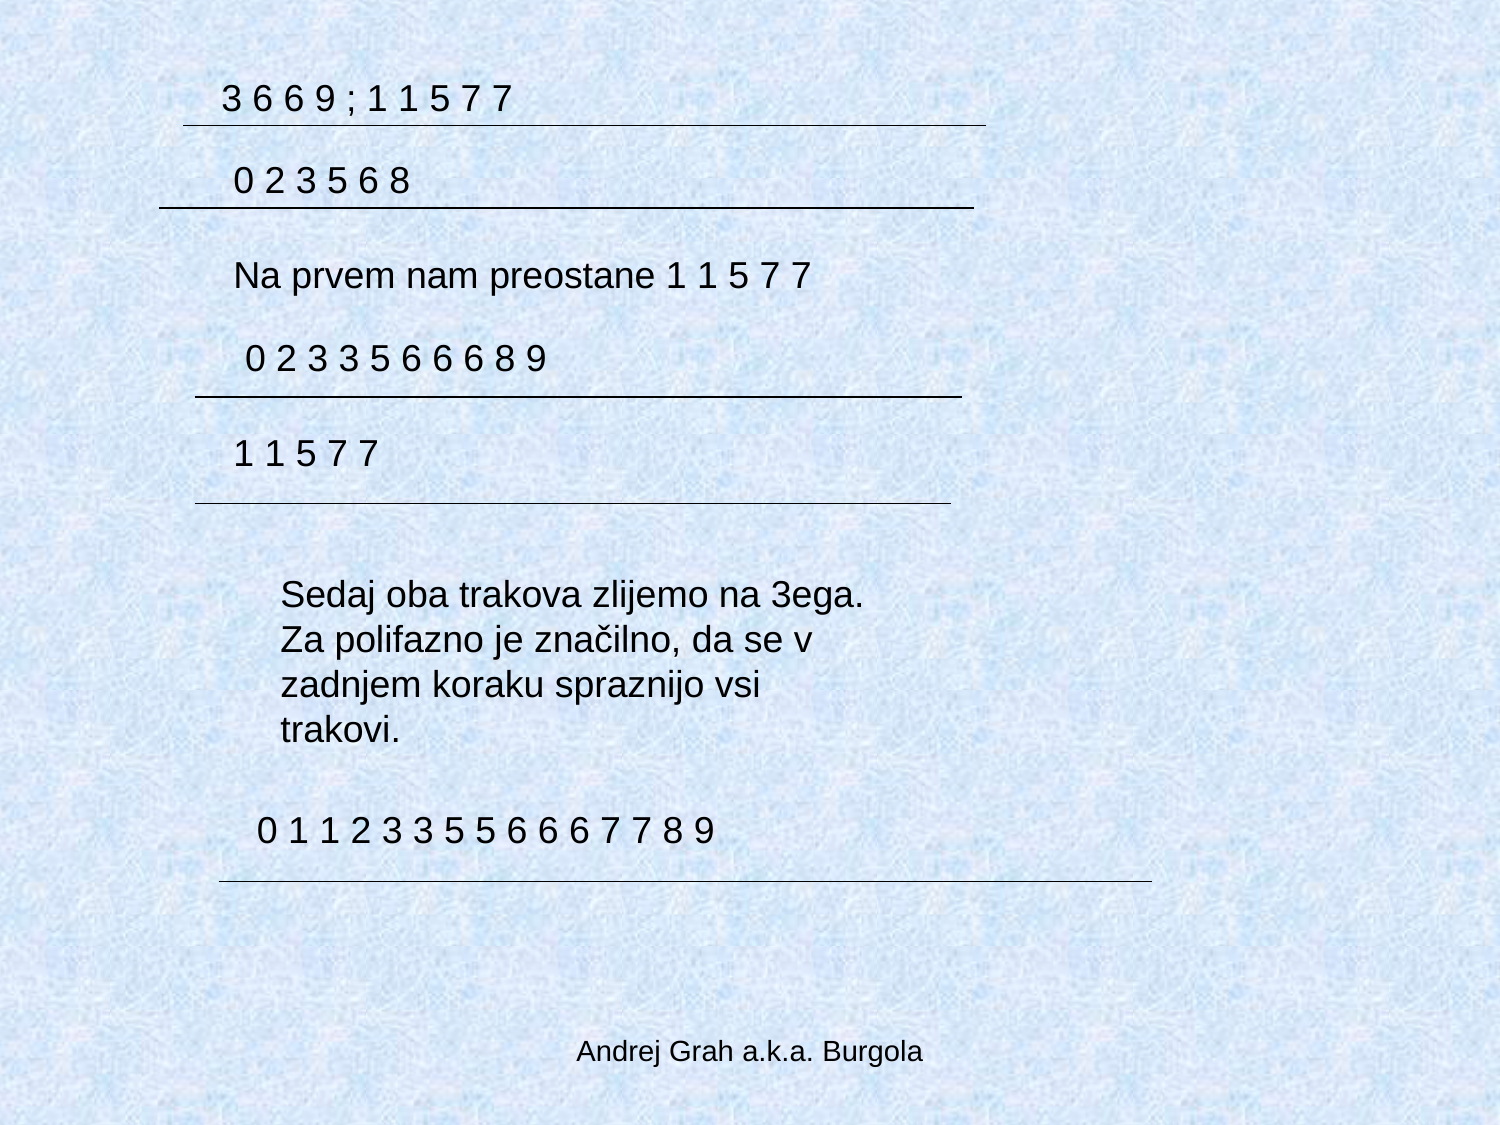

3 6 6 9 ; 1 1 5 7 7
0 2 3 5 6 8
Na prvem nam preostane 1 1 5 7 7
0 2 3 3 5 6 6 6 8 9
1 1 5 7 7
Sedaj oba trakova zlijemo na 3ega. Za polifazno je značilno, da se v zadnjem koraku spraznijo vsi trakovi.
0 1 1 2 3 3 5 5 6 6 6 7 7 8 9
Andrej Grah a.k.a. Burgola